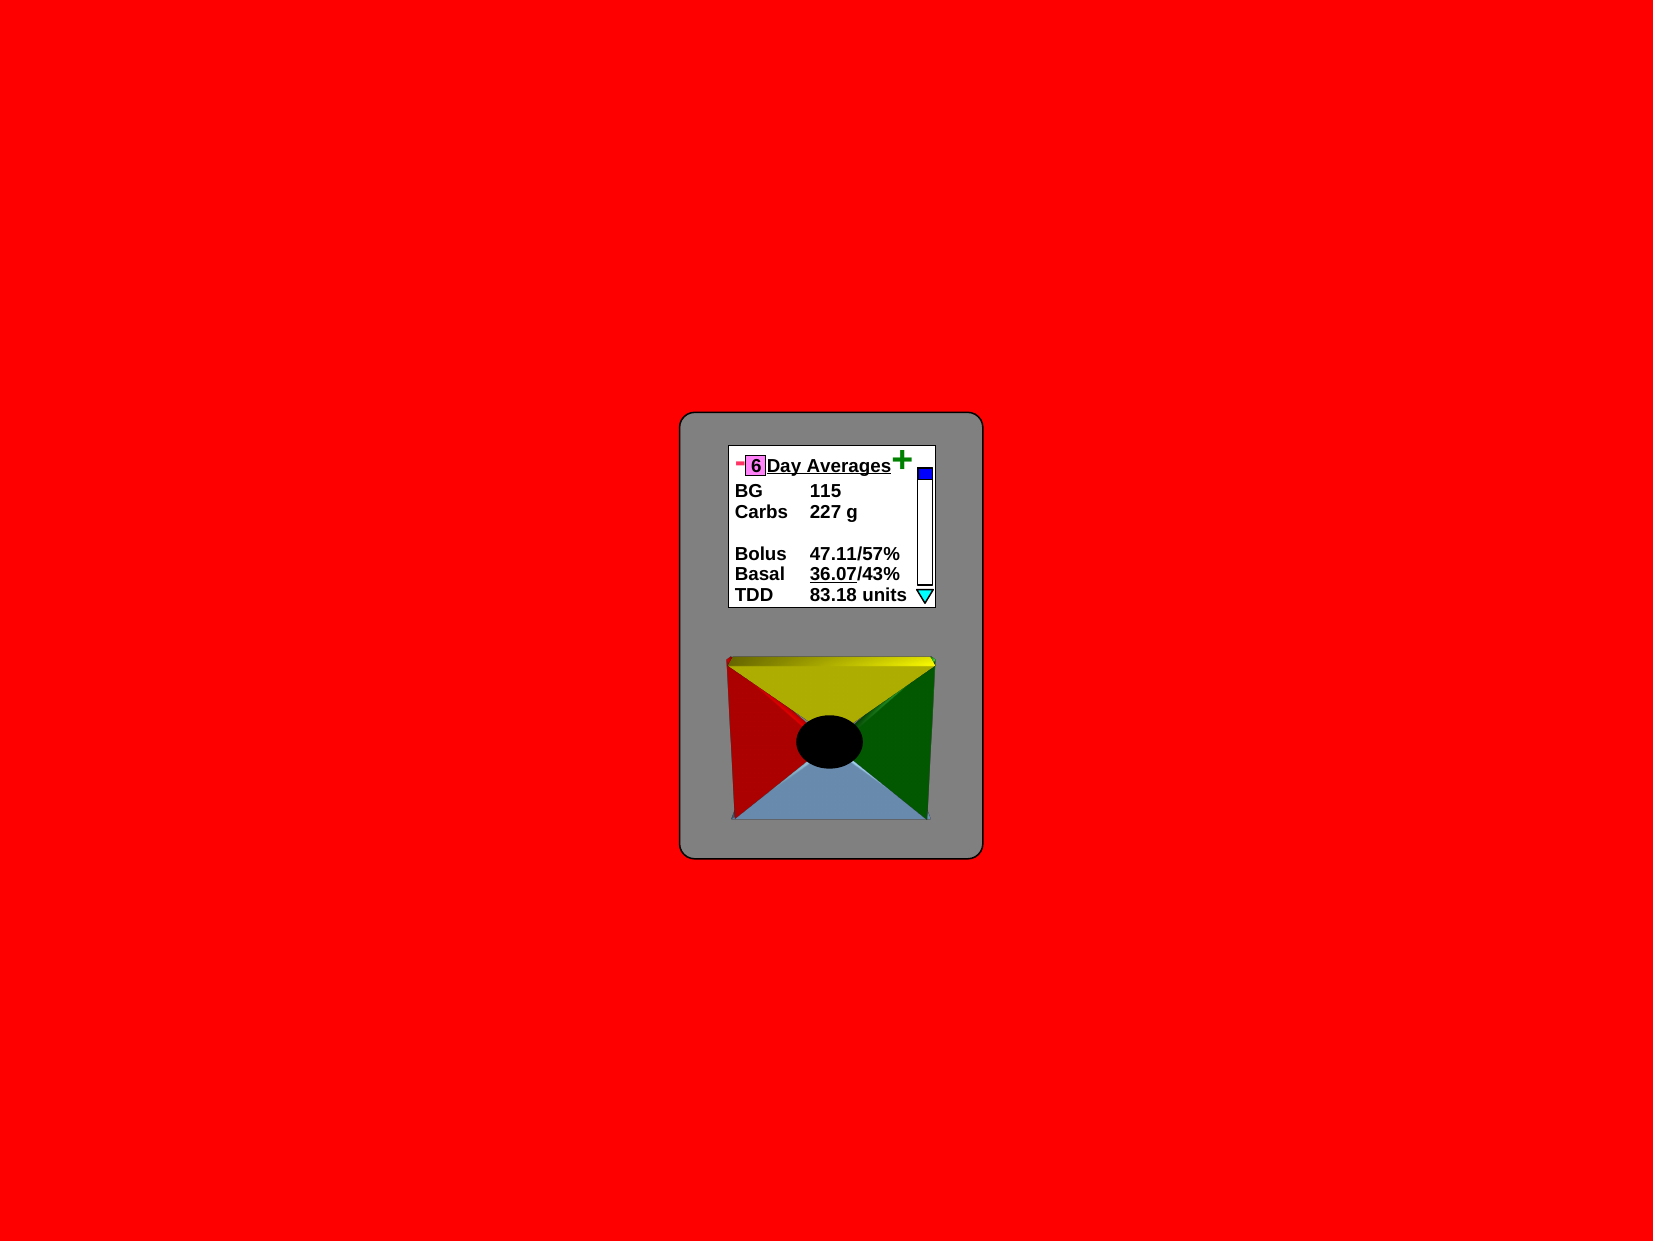

- 6 Day Averages+
BG	115
Carbs	227 g
Bolus	47.11/57%
Basal	36.07/43%
TDD	83.18 units